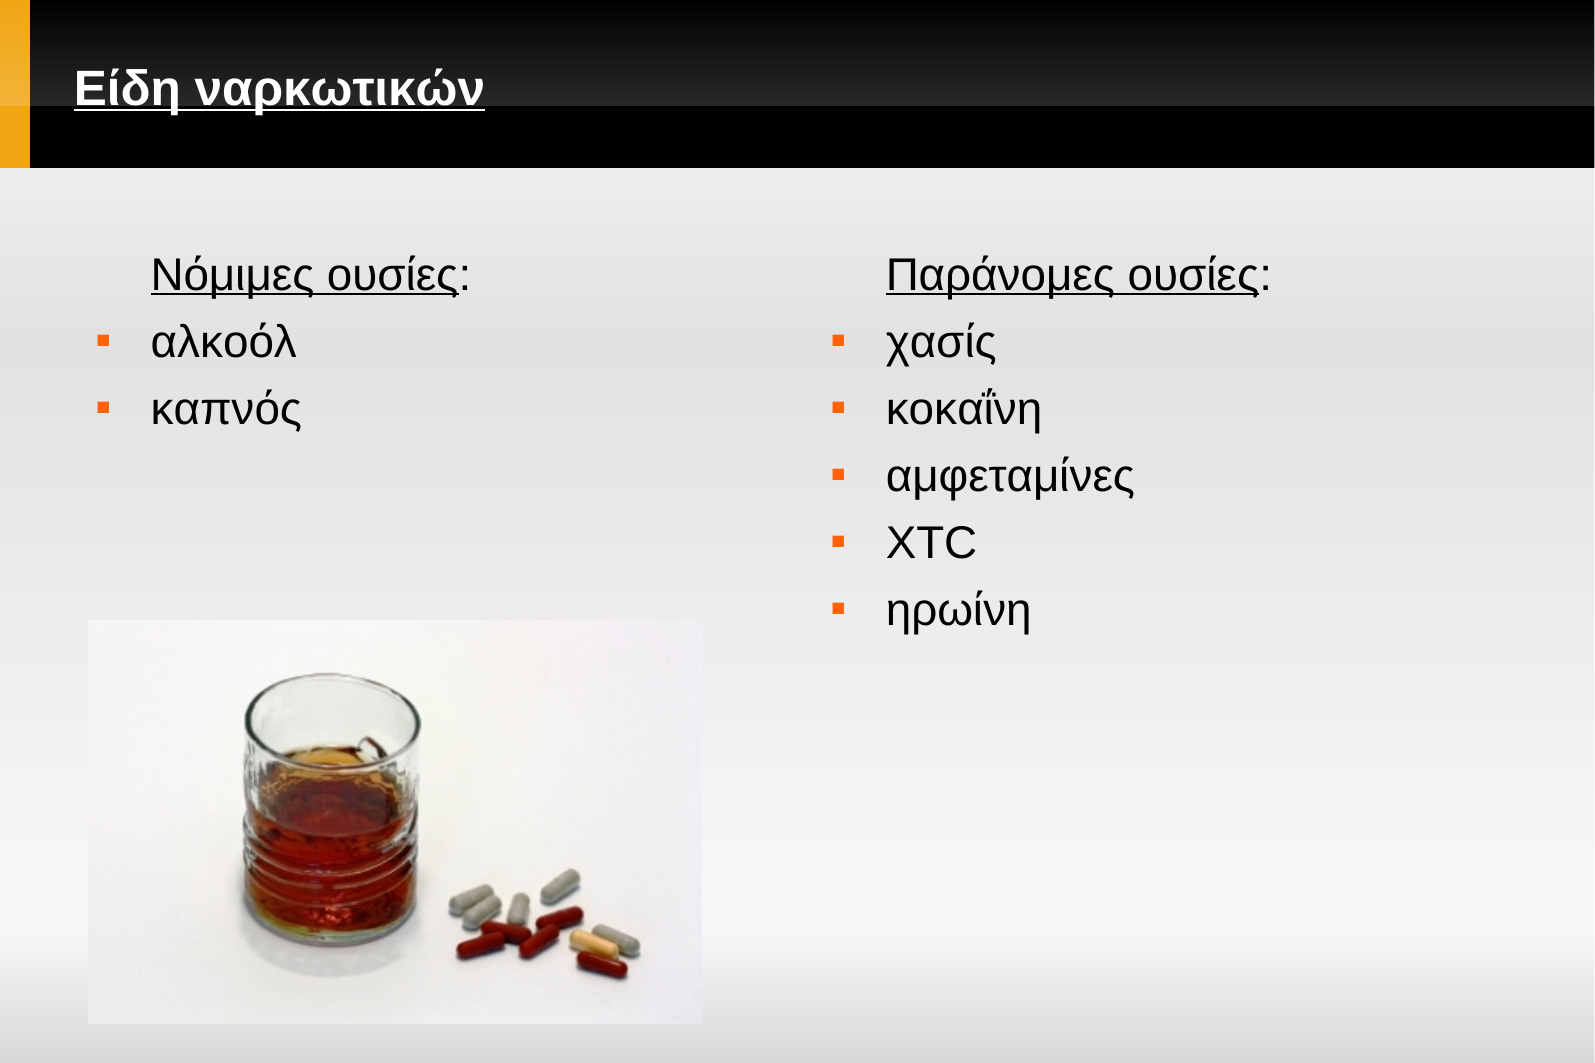

# Είδη ναρκωτικών
Νόμιμες ουσίες:
αλκοόλ
καπνός
Παράνομες ουσίες:
χασίς
κοκαΐνη
αμφεταμίνες
XTC
ηρωίνη